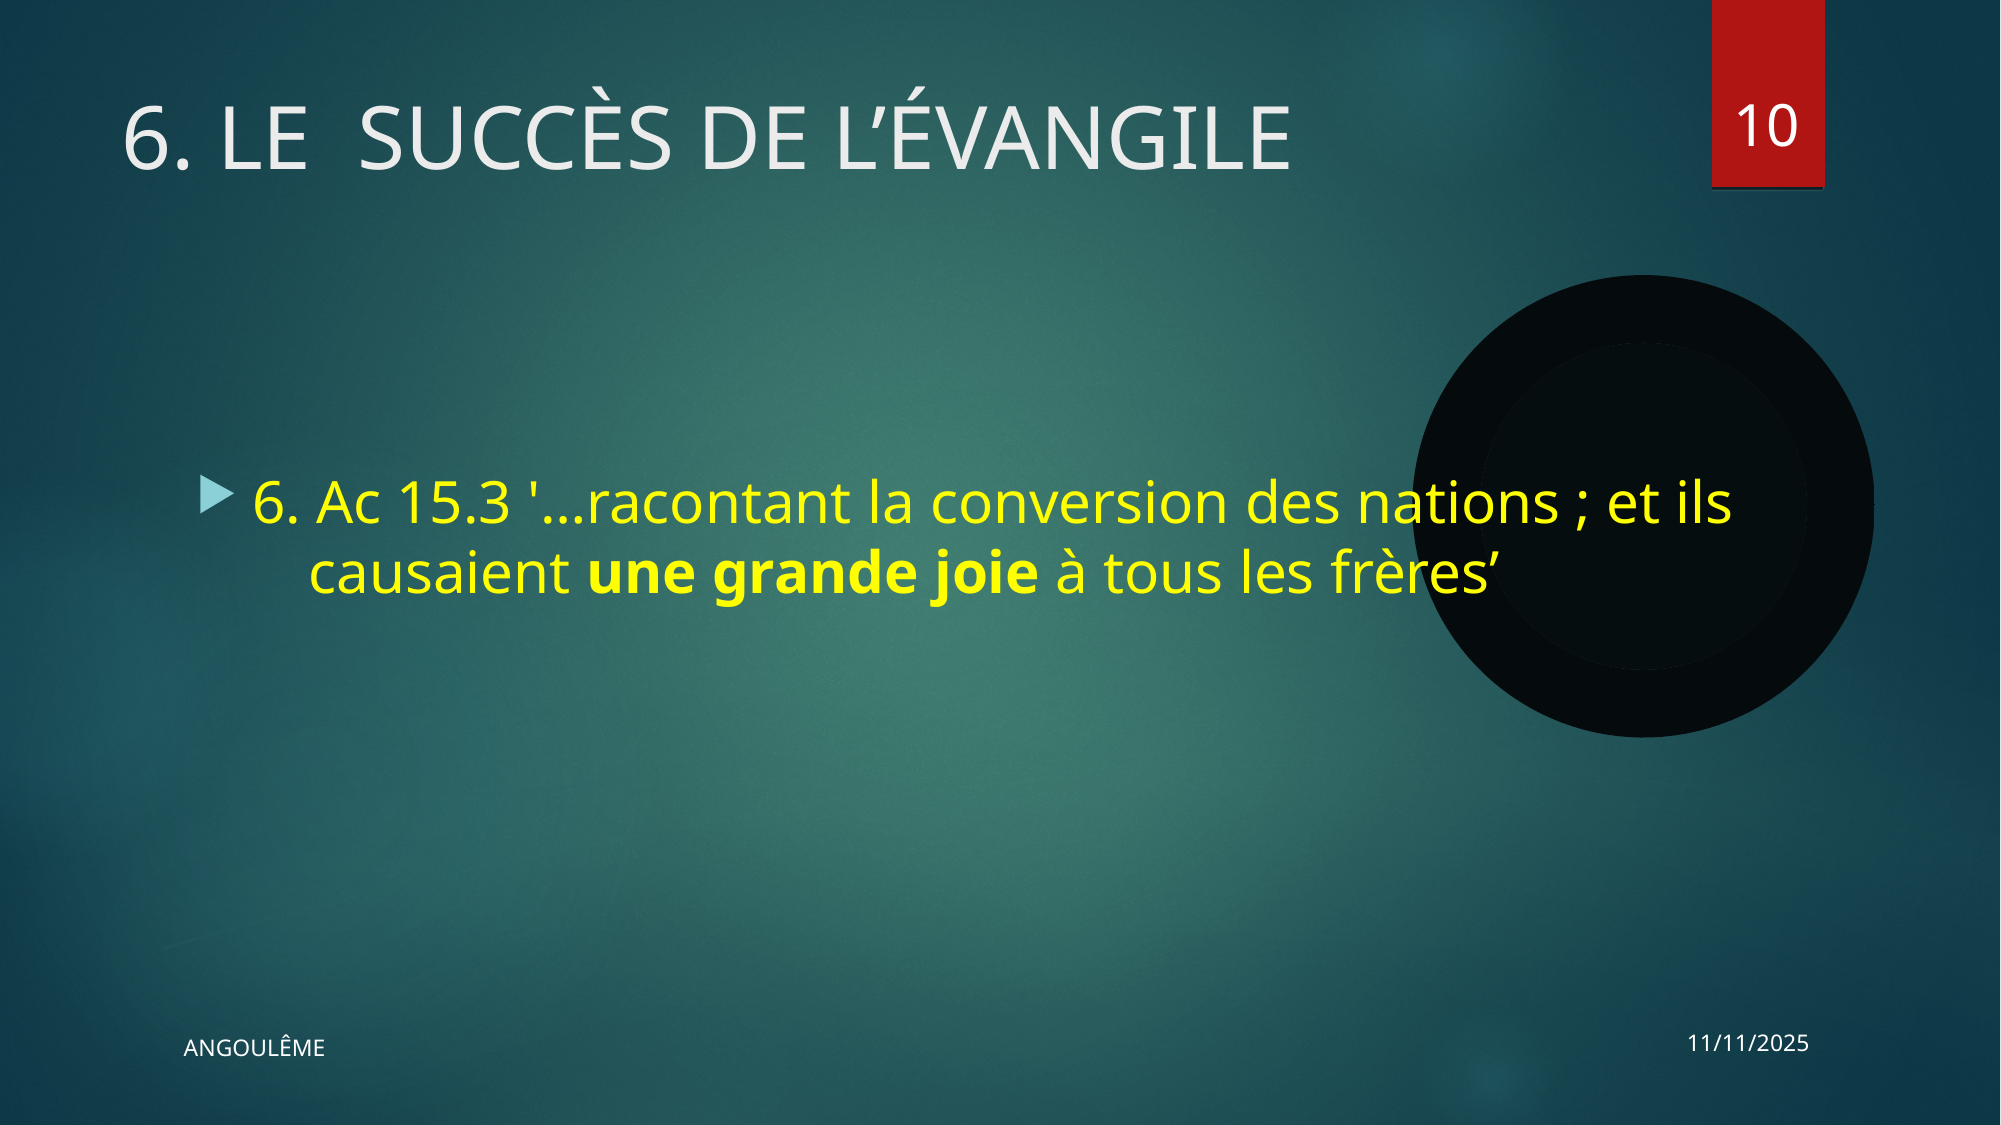

# 6. LE SUCCÈS DE L’ÉVANGILE
6. Ac 15.3 '…racontant la conversion des nations ; et ils causaient une grande joie à tous les frères’
11/11/2025
ANGOULÊME